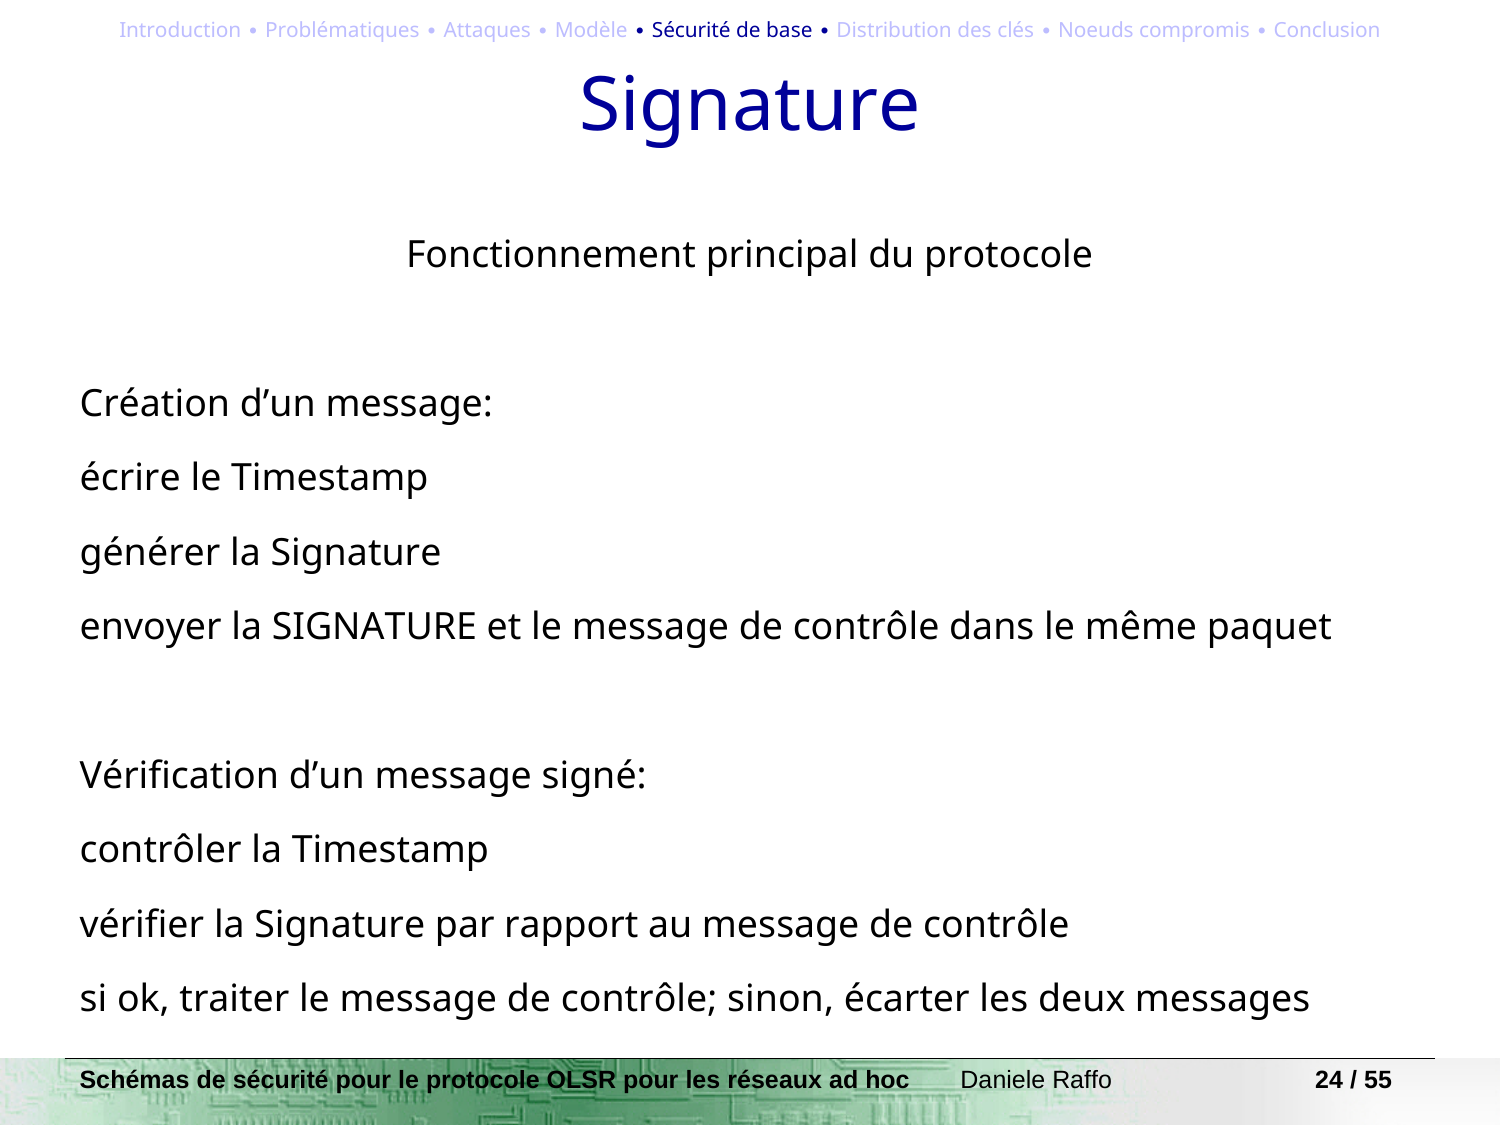

Introduction ∙ Problématiques ∙ Attaques ∙ Modèle ∙ Sécurité de base ∙ Distribution des clés ∙ Noeuds compromis ∙ Conclusion
Signature
Fonctionnement principal du protocole
Création d’un message:
écrire le Timestamp
générer la Signature
envoyer la SIGNATURE et le message de contrôle dans le même paquet
Vérification d’un message signé:
contrôler la Timestamp
vérifier la Signature par rapport au message de contrôle
si ok, traiter le message de contrôle; sinon, écarter les deux messages
24
Schémas de sécurité pour le protocole OLSR pour les réseaux ad hoc Daniele Raffo